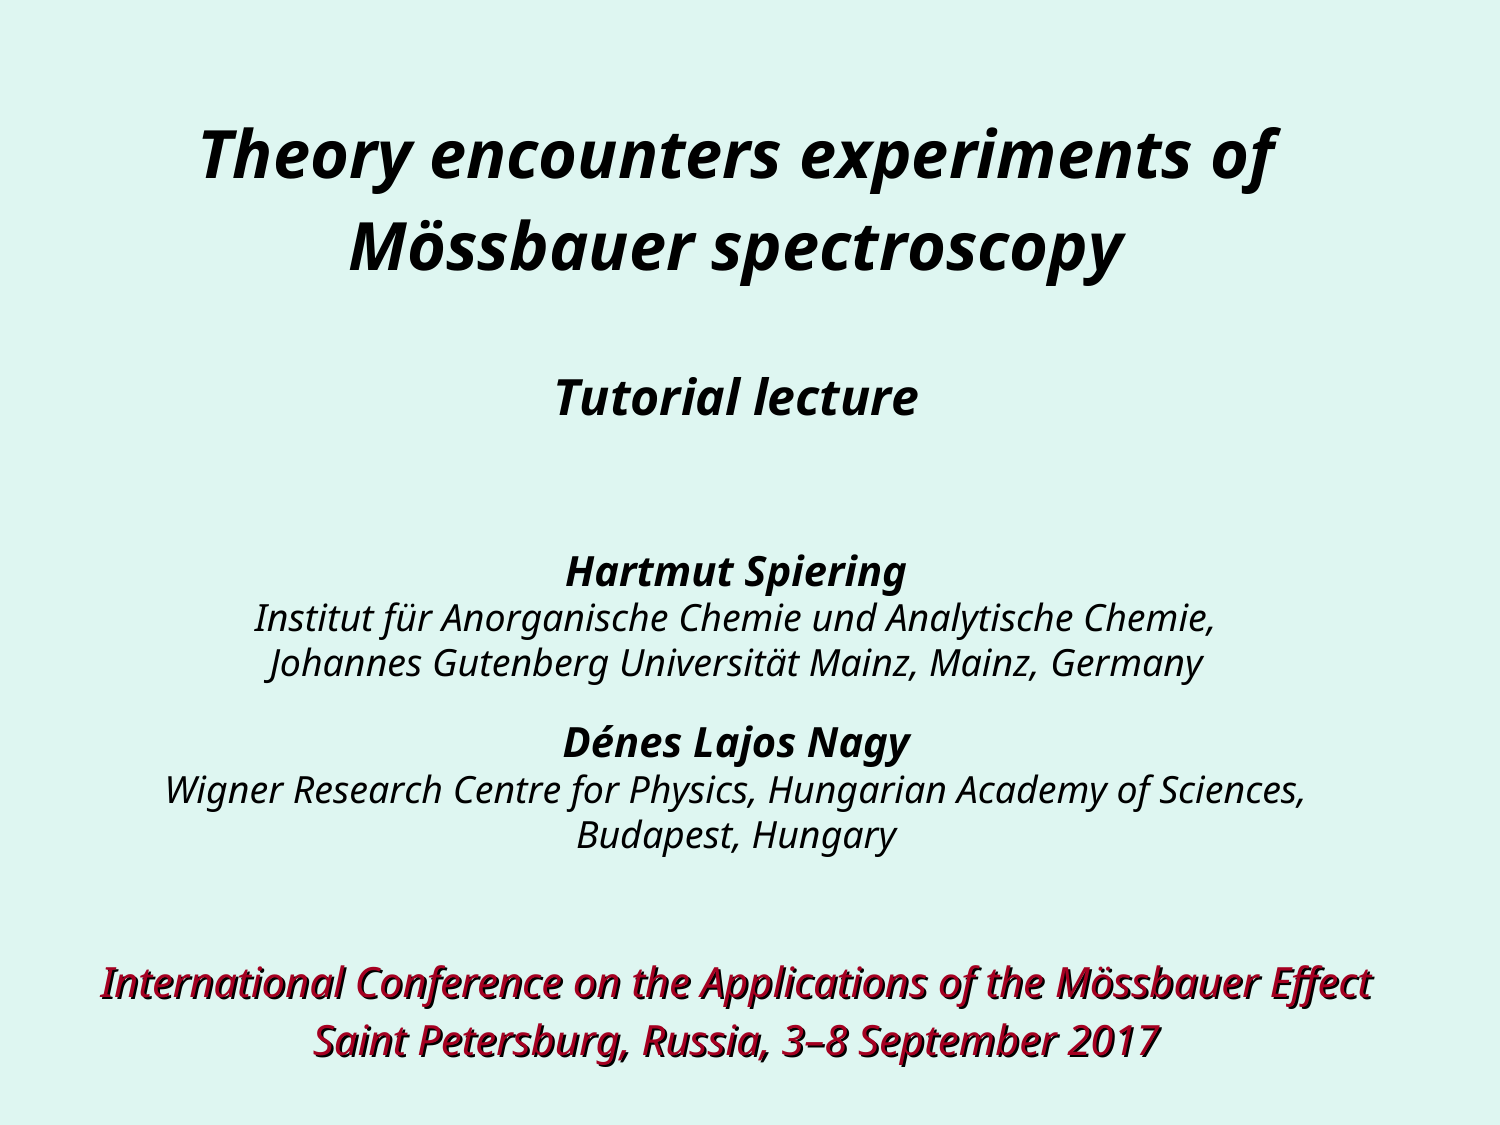

#
Theory encounters experiments of Mössbauer spectroscopy
Tutorial lecture
Hartmut Spiering
Institut für Anorganische Chemie und Analytische Chemie,
Johannes Gutenberg Universität Mainz, Mainz, Germany
Dénes Lajos Nagy
Wigner Research Centre for Physics, Hungarian Academy of Sciences,
Budapest, Hungary
International Conference on the Applications of the Mössbauer Effect
Saint Petersburg, Russia, 3–8 September 2017